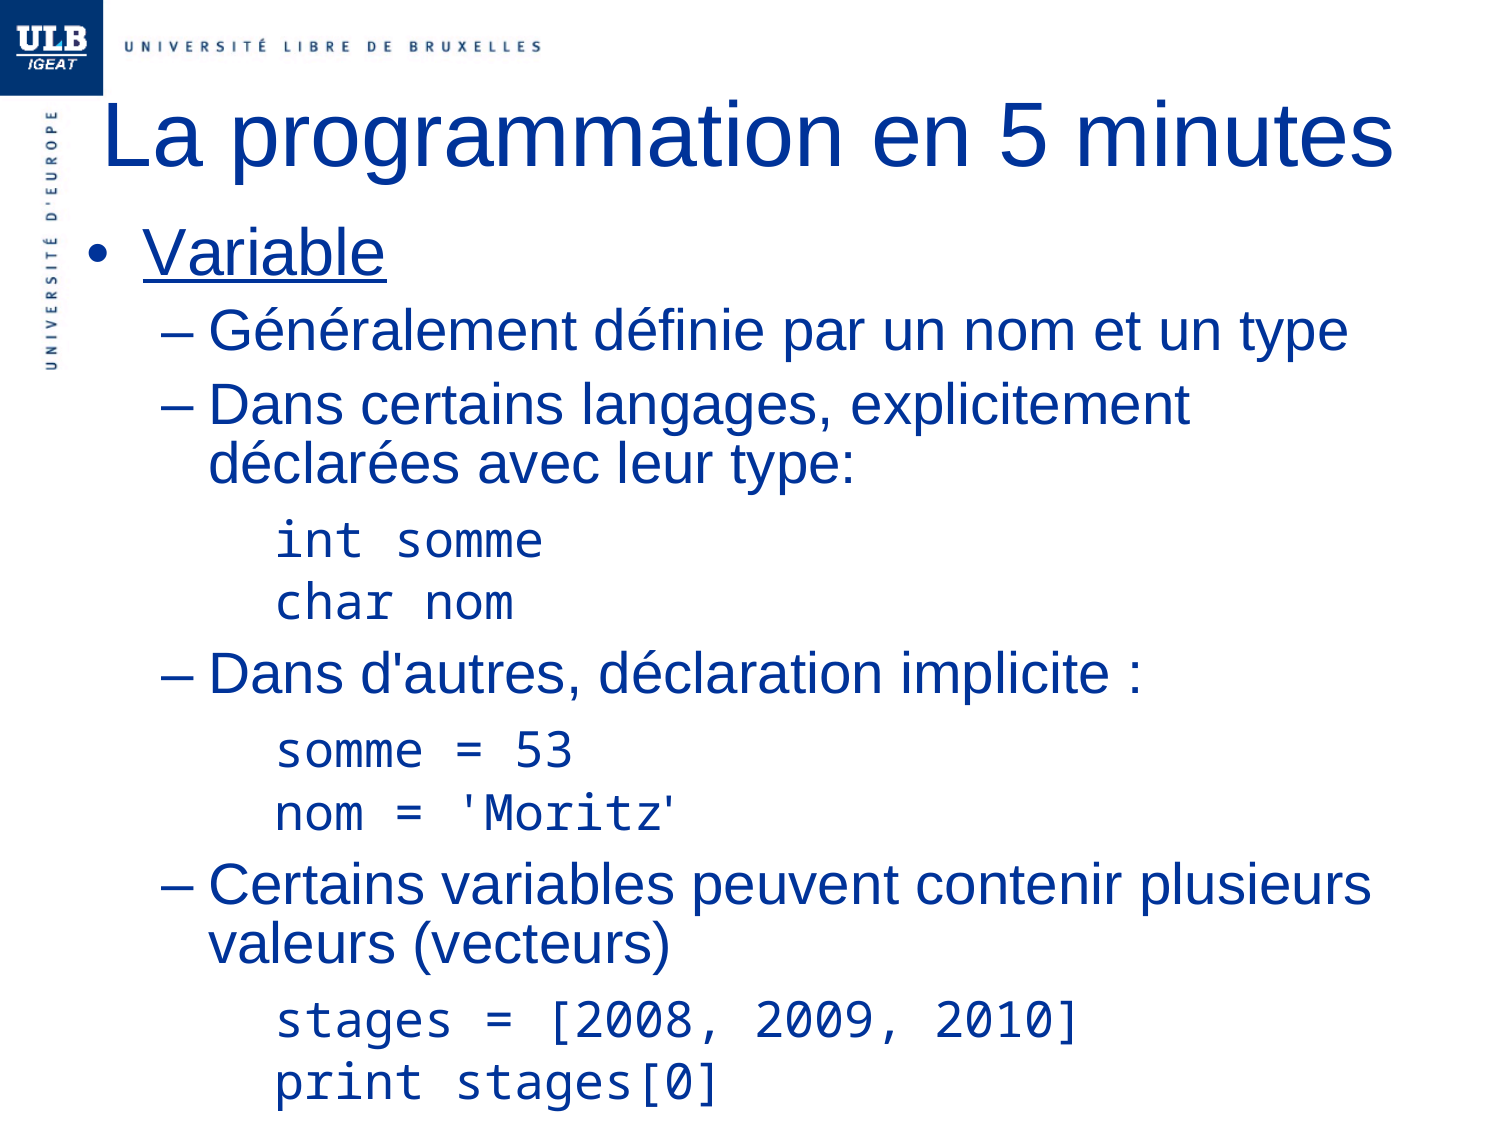

# La programmation en 5 minutes
Variable
Généralement définie par un nom et un type
Dans certains langages, explicitement déclarées avec leur type:
int somme
char nom
Dans d'autres, déclaration implicite :
somme = 53
nom = 'Moritz'
Certains variables peuvent contenir plusieurs valeurs (vecteurs)
stages = [2008, 2009, 2010]
print stages[0]